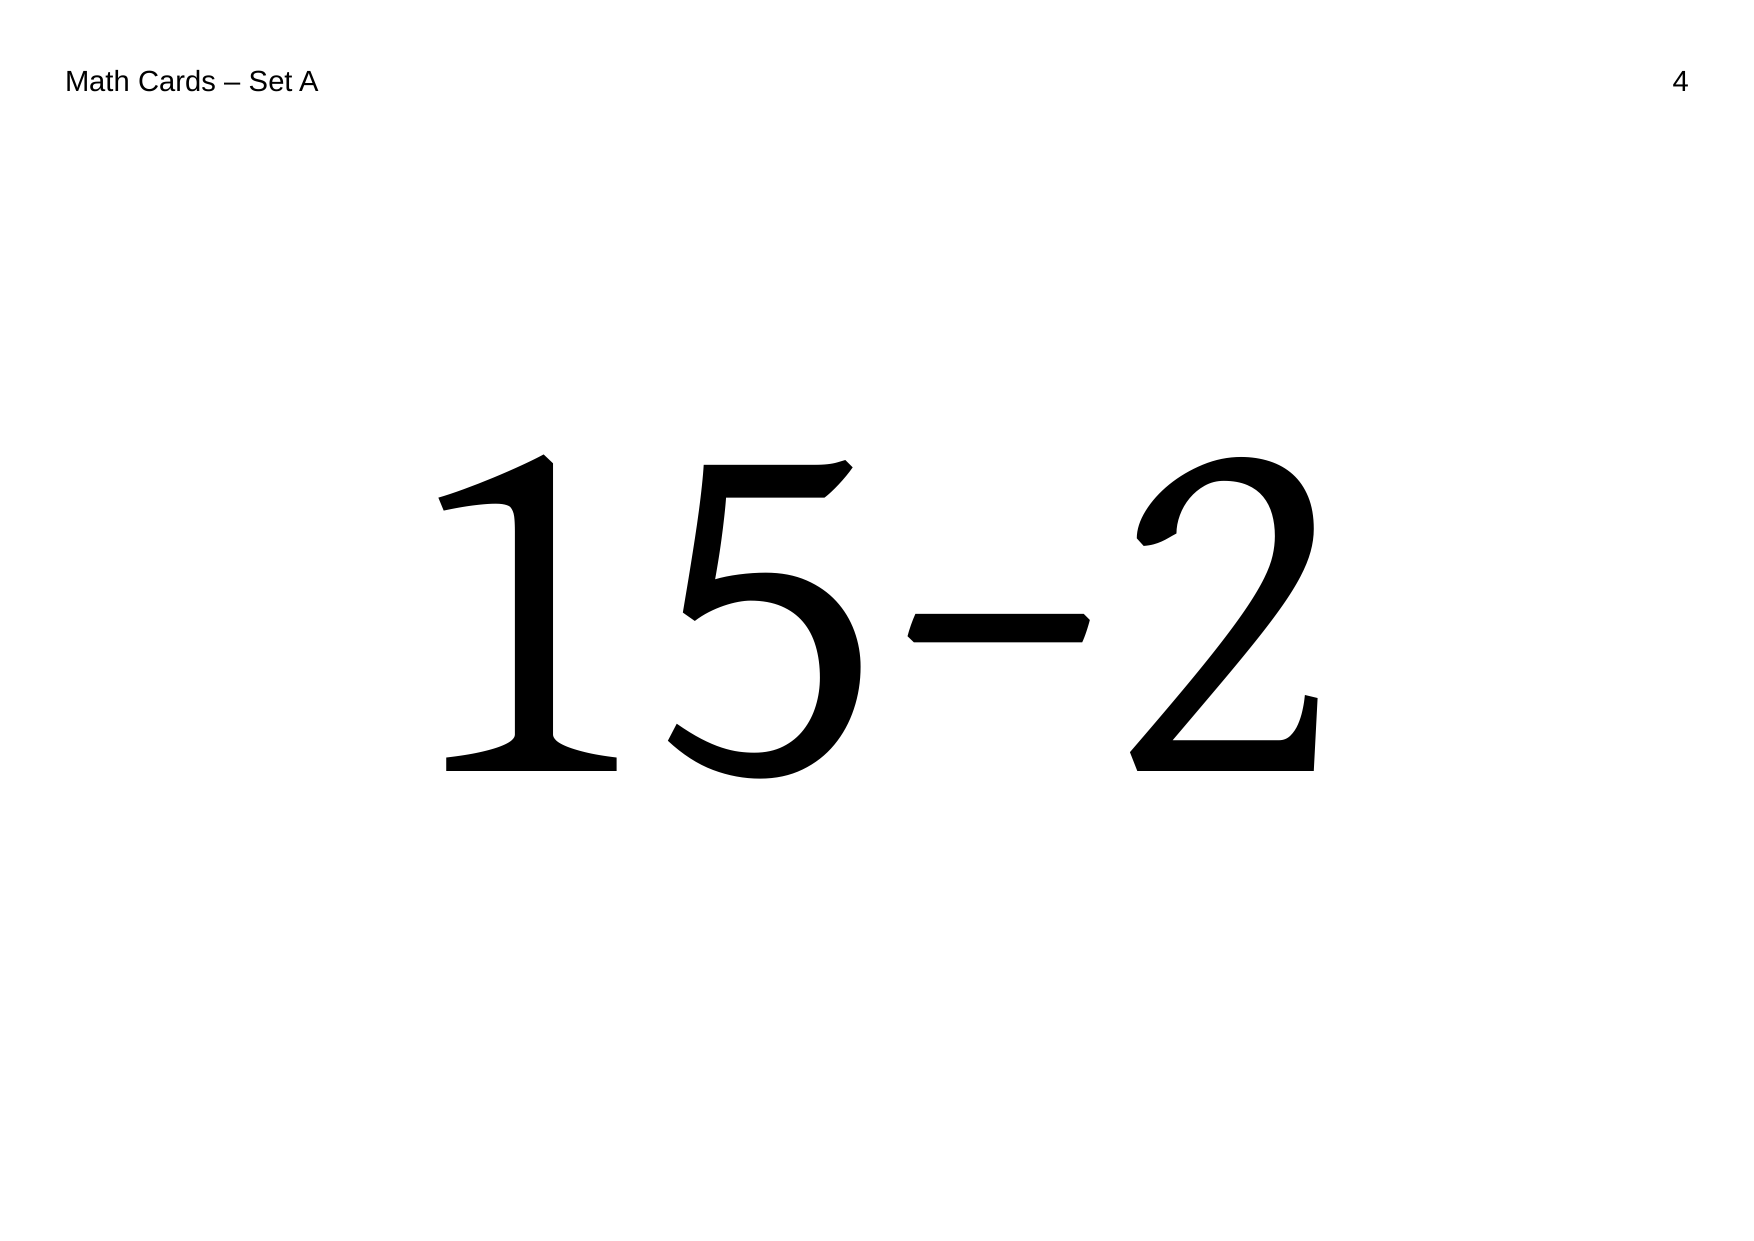

Math Cards – Set A
4
15−2